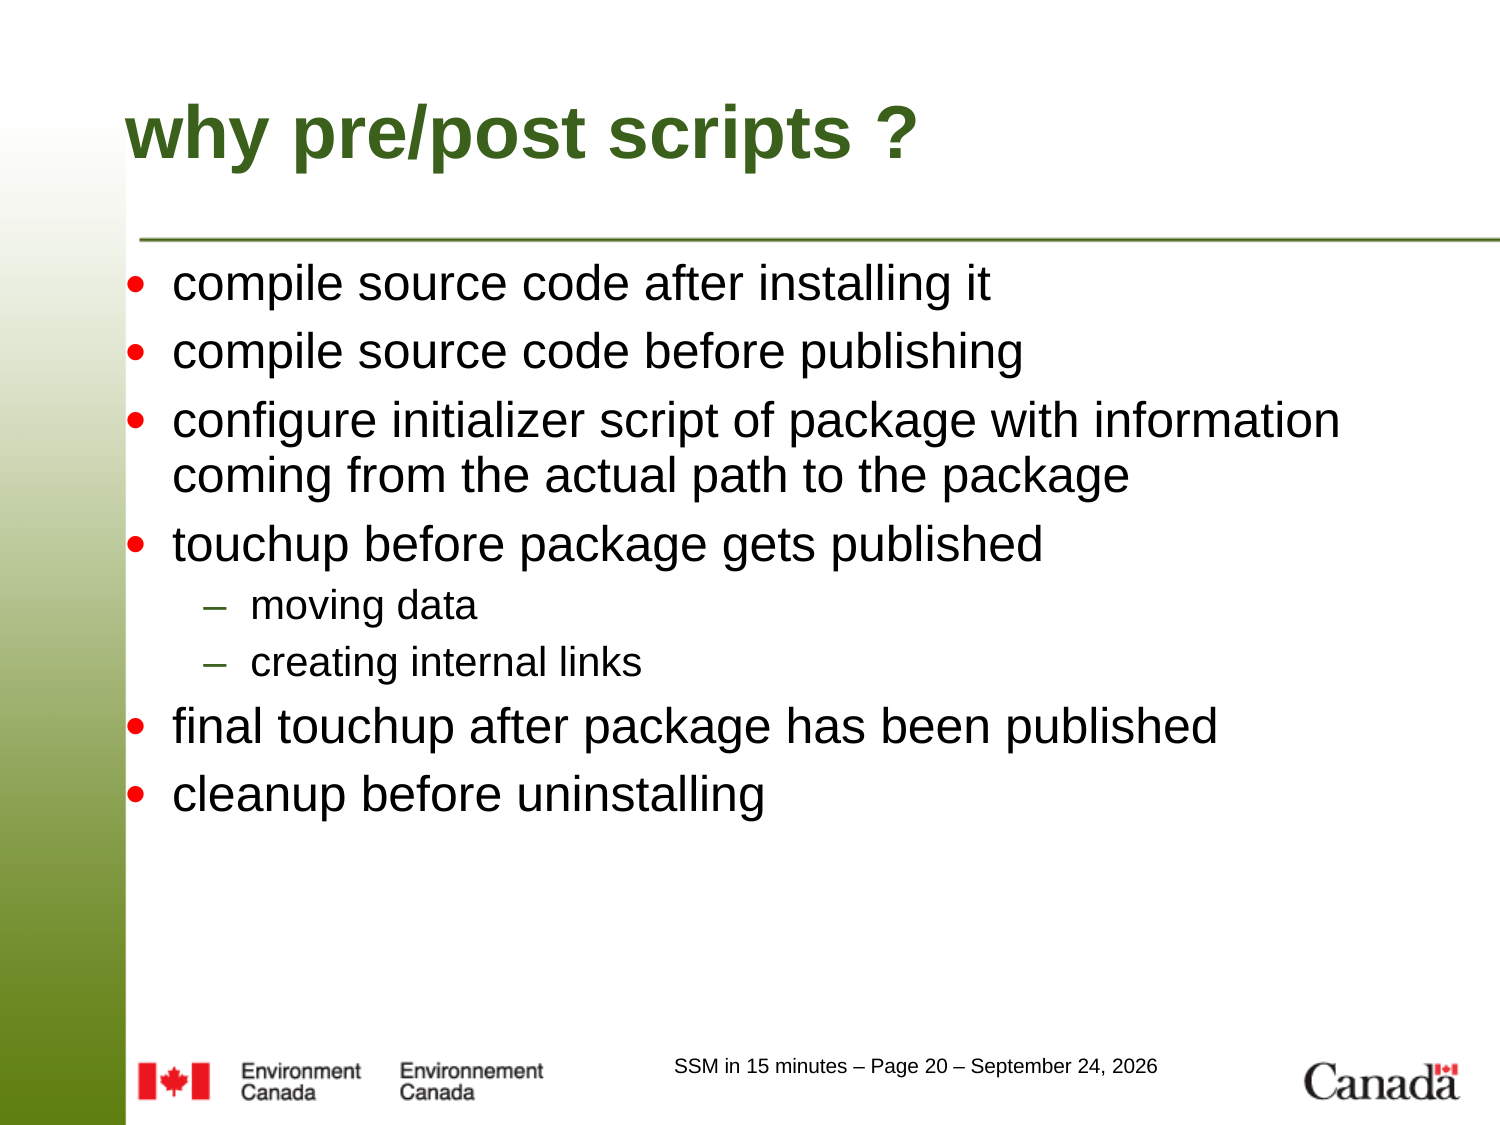

# why pre/post scripts ?
compile source code after installing it
compile source code before publishing
configure initializer script of package with information coming from the actual path to the package
touchup before package gets published
moving data
creating internal links
final touchup after package has been published
cleanup before uninstalling